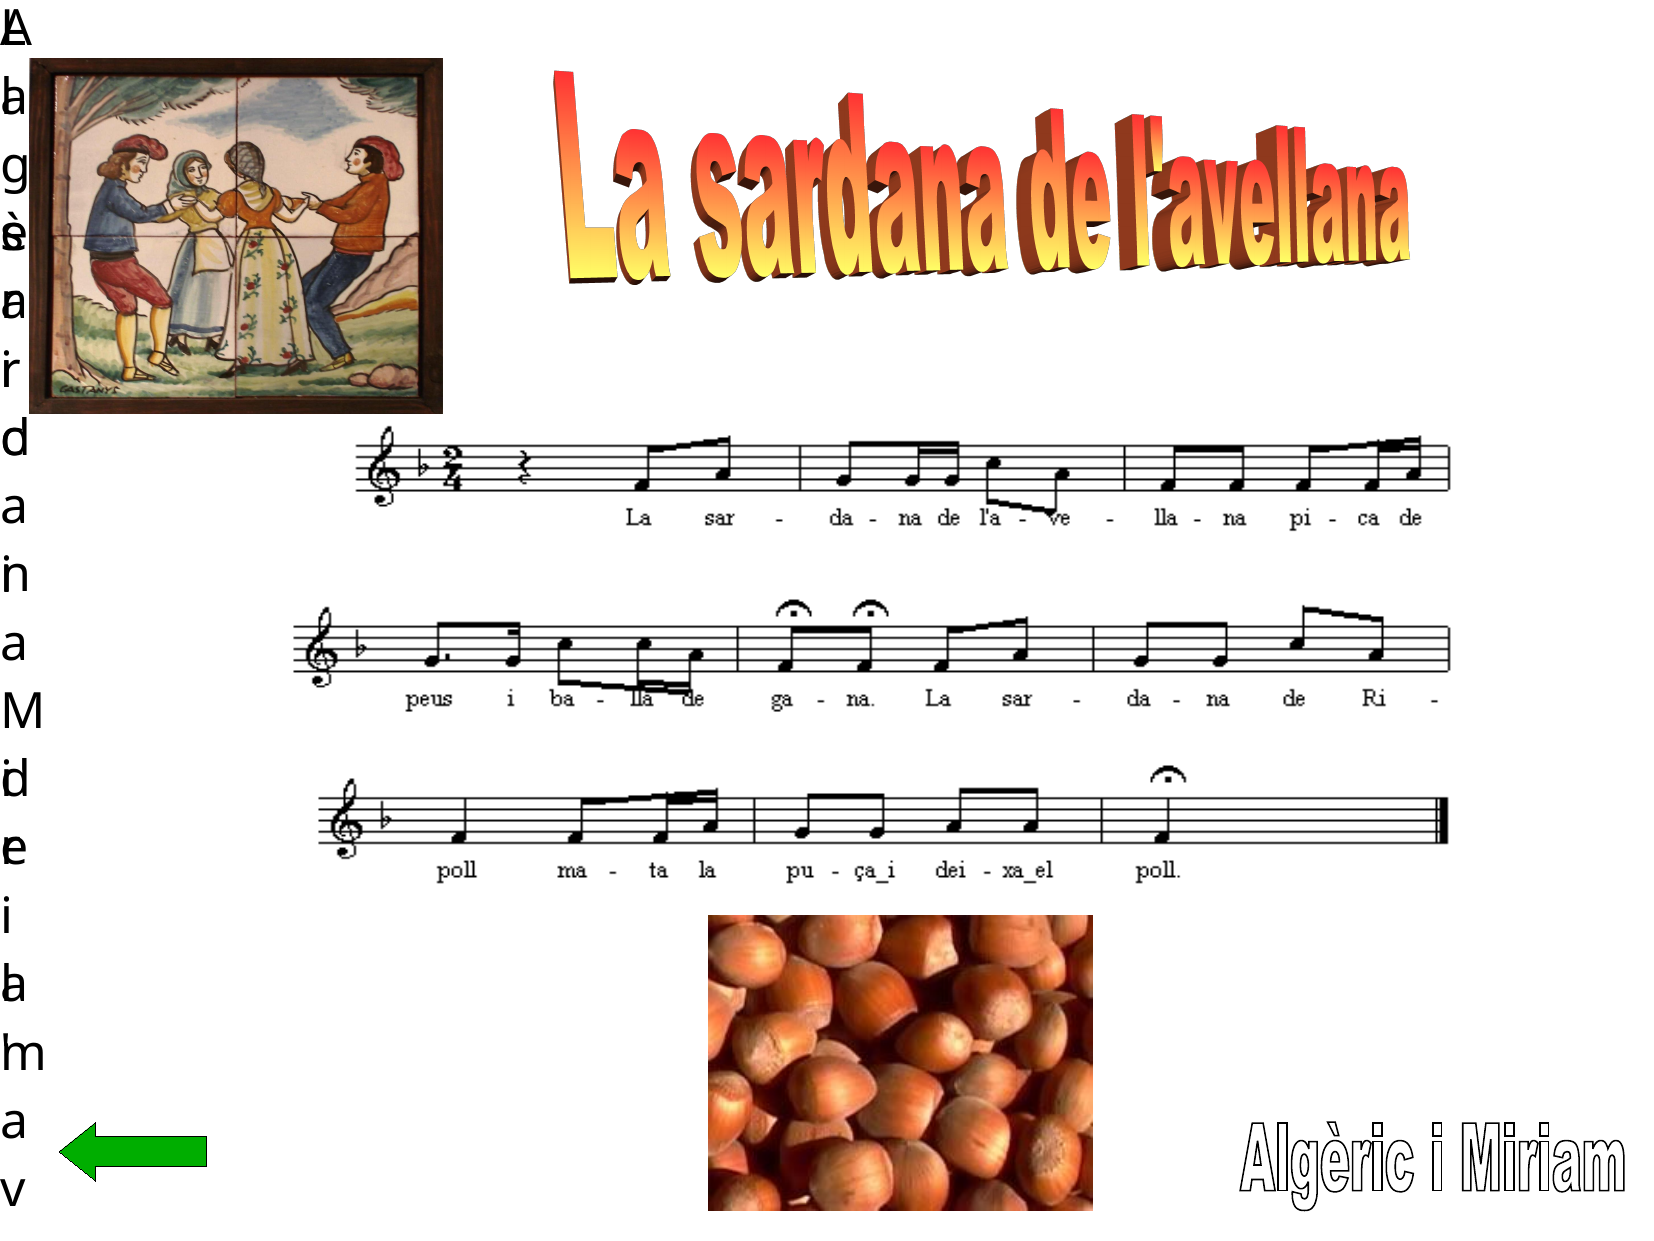

La sardana de l'avellana
Algèric i Miriam